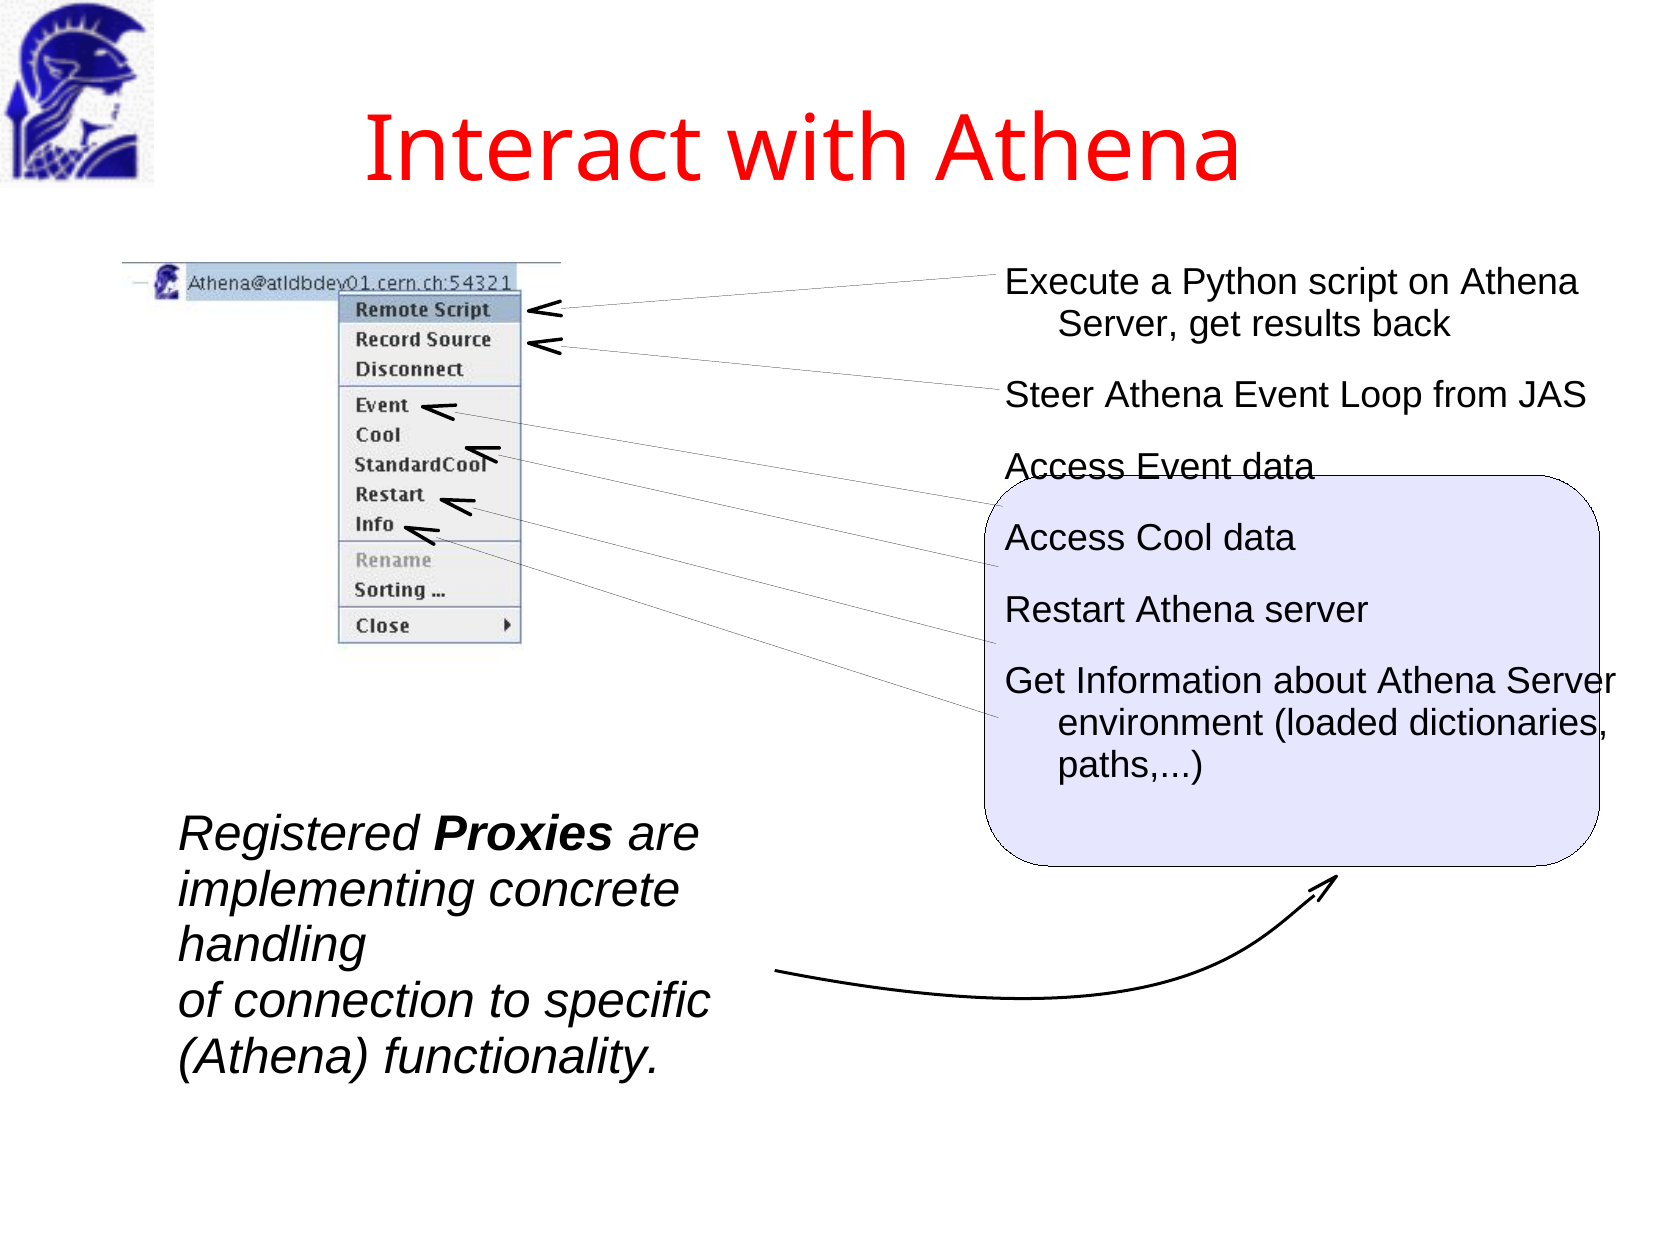

# Interact with Athena
Execute a Python script on Athena Server, get results back
Steer Athena Event Loop from JAS
Access Event data
Access Cool data
Restart Athena server
Get Information about Athena Server environment (loaded dictionaries, paths,...)
Registered Proxies are implementing concrete handling
of connection to specific (Athena) functionality.